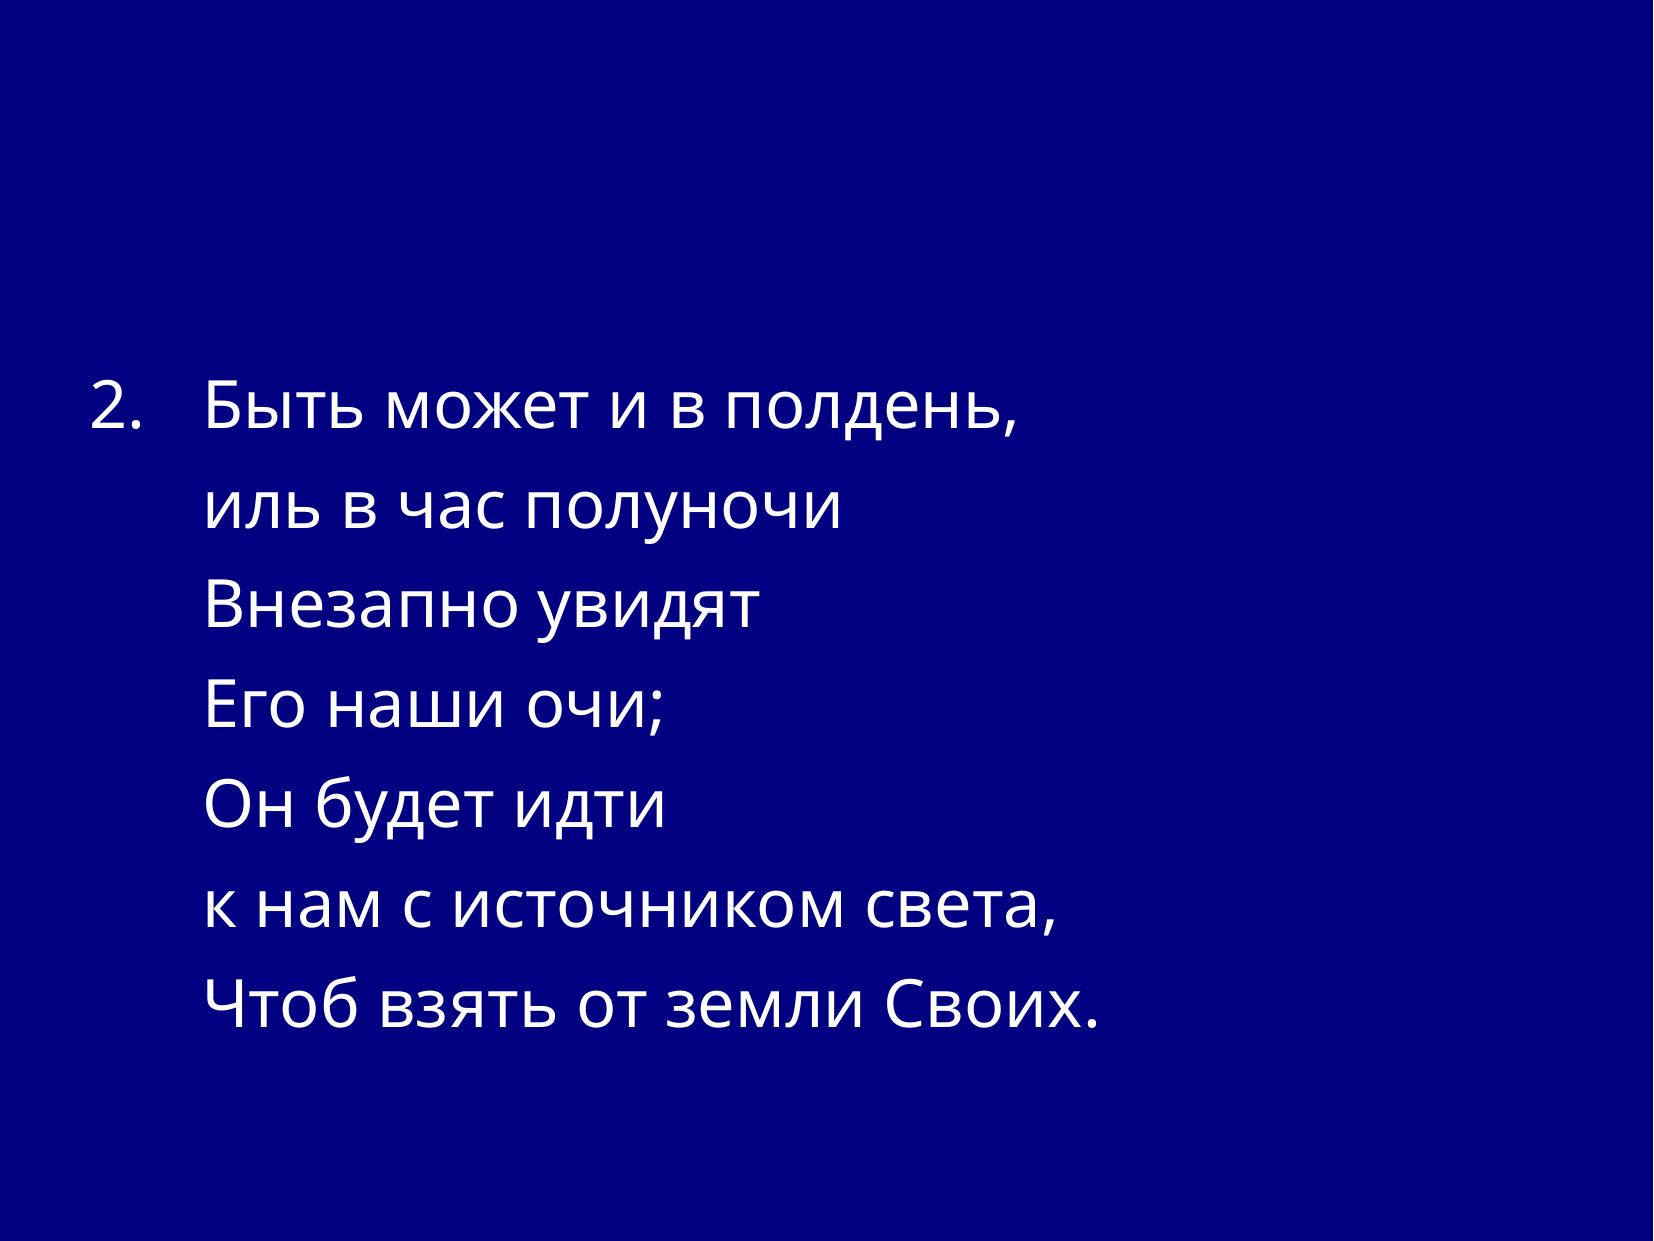

2.	Быть может и в полдень,
	иль в час полуночи
	Внезапно увидят
	Его наши очи;
	Он будет идти
	к нам с источником света,
	Чтоб взять от земли Своих.